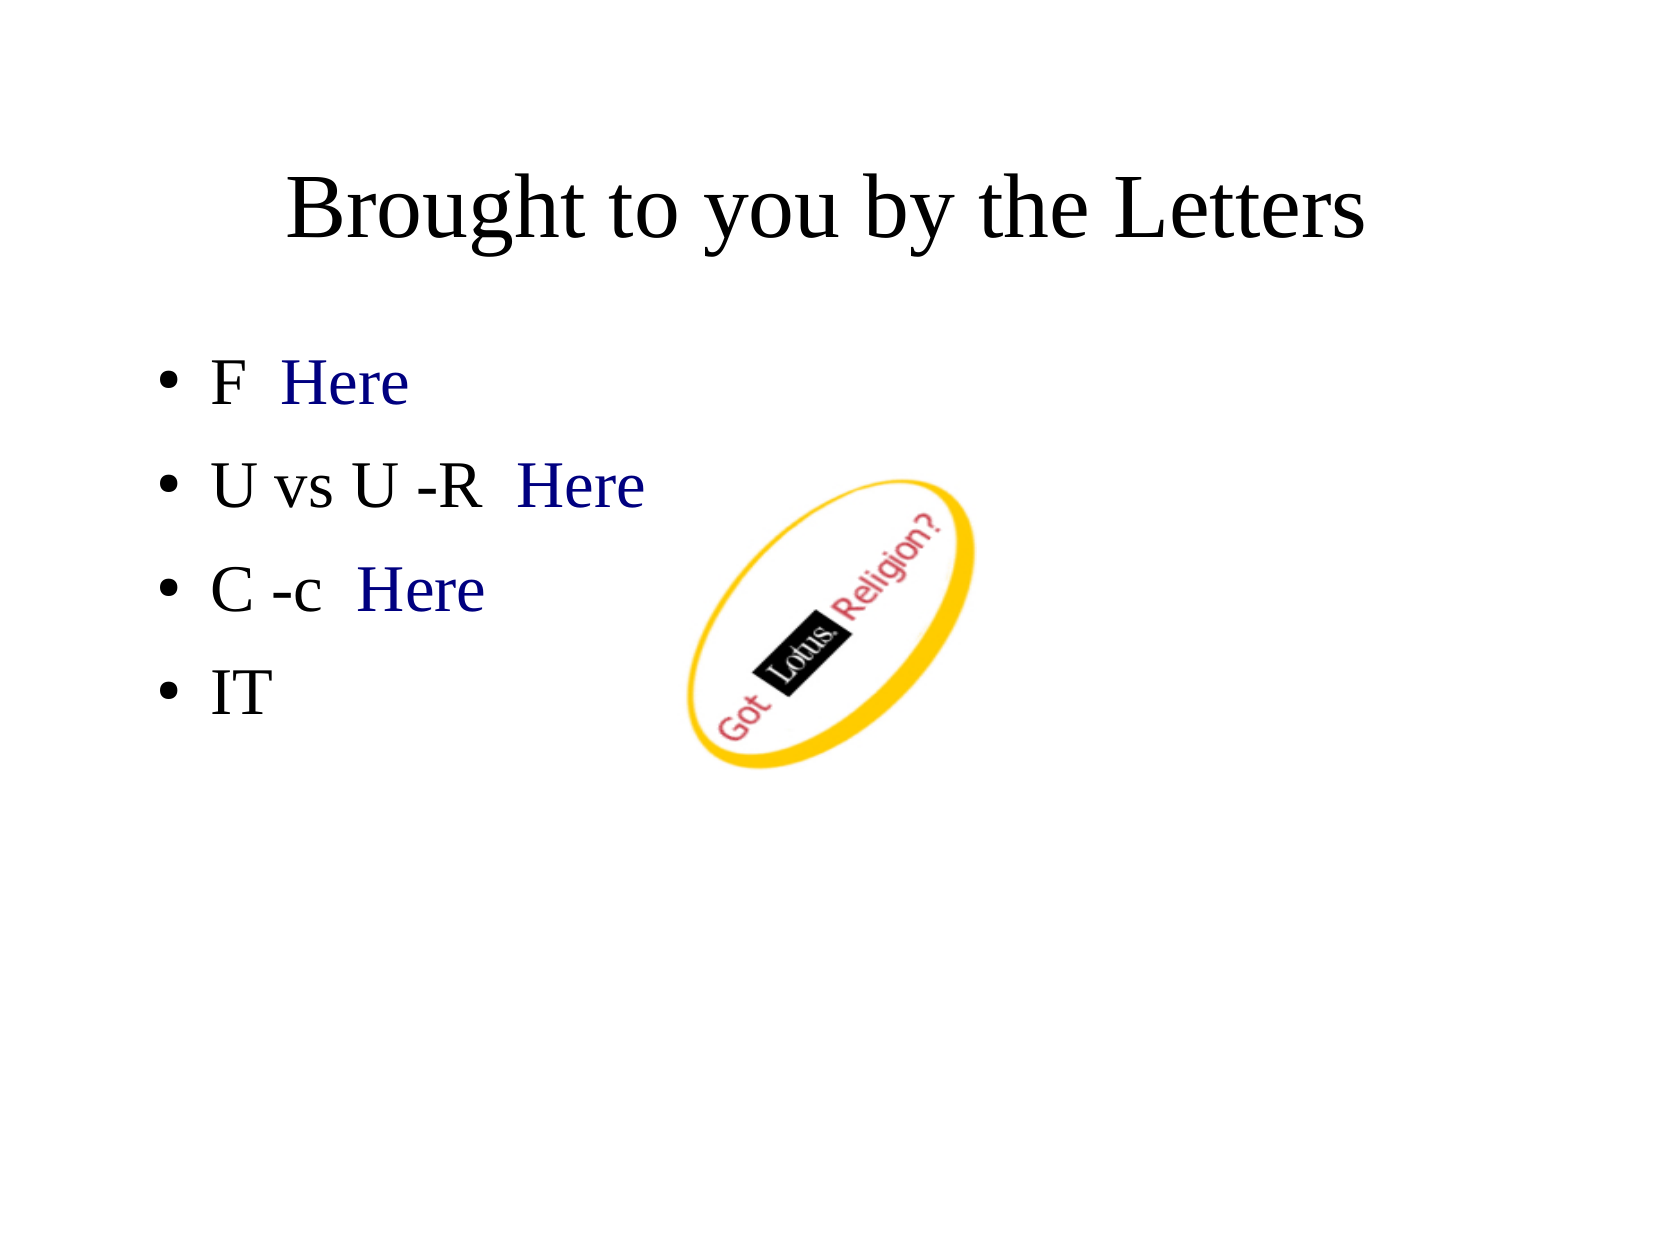

# Brought to you by the Letters
F Here
U vs U -R Here
C -c Here
IT